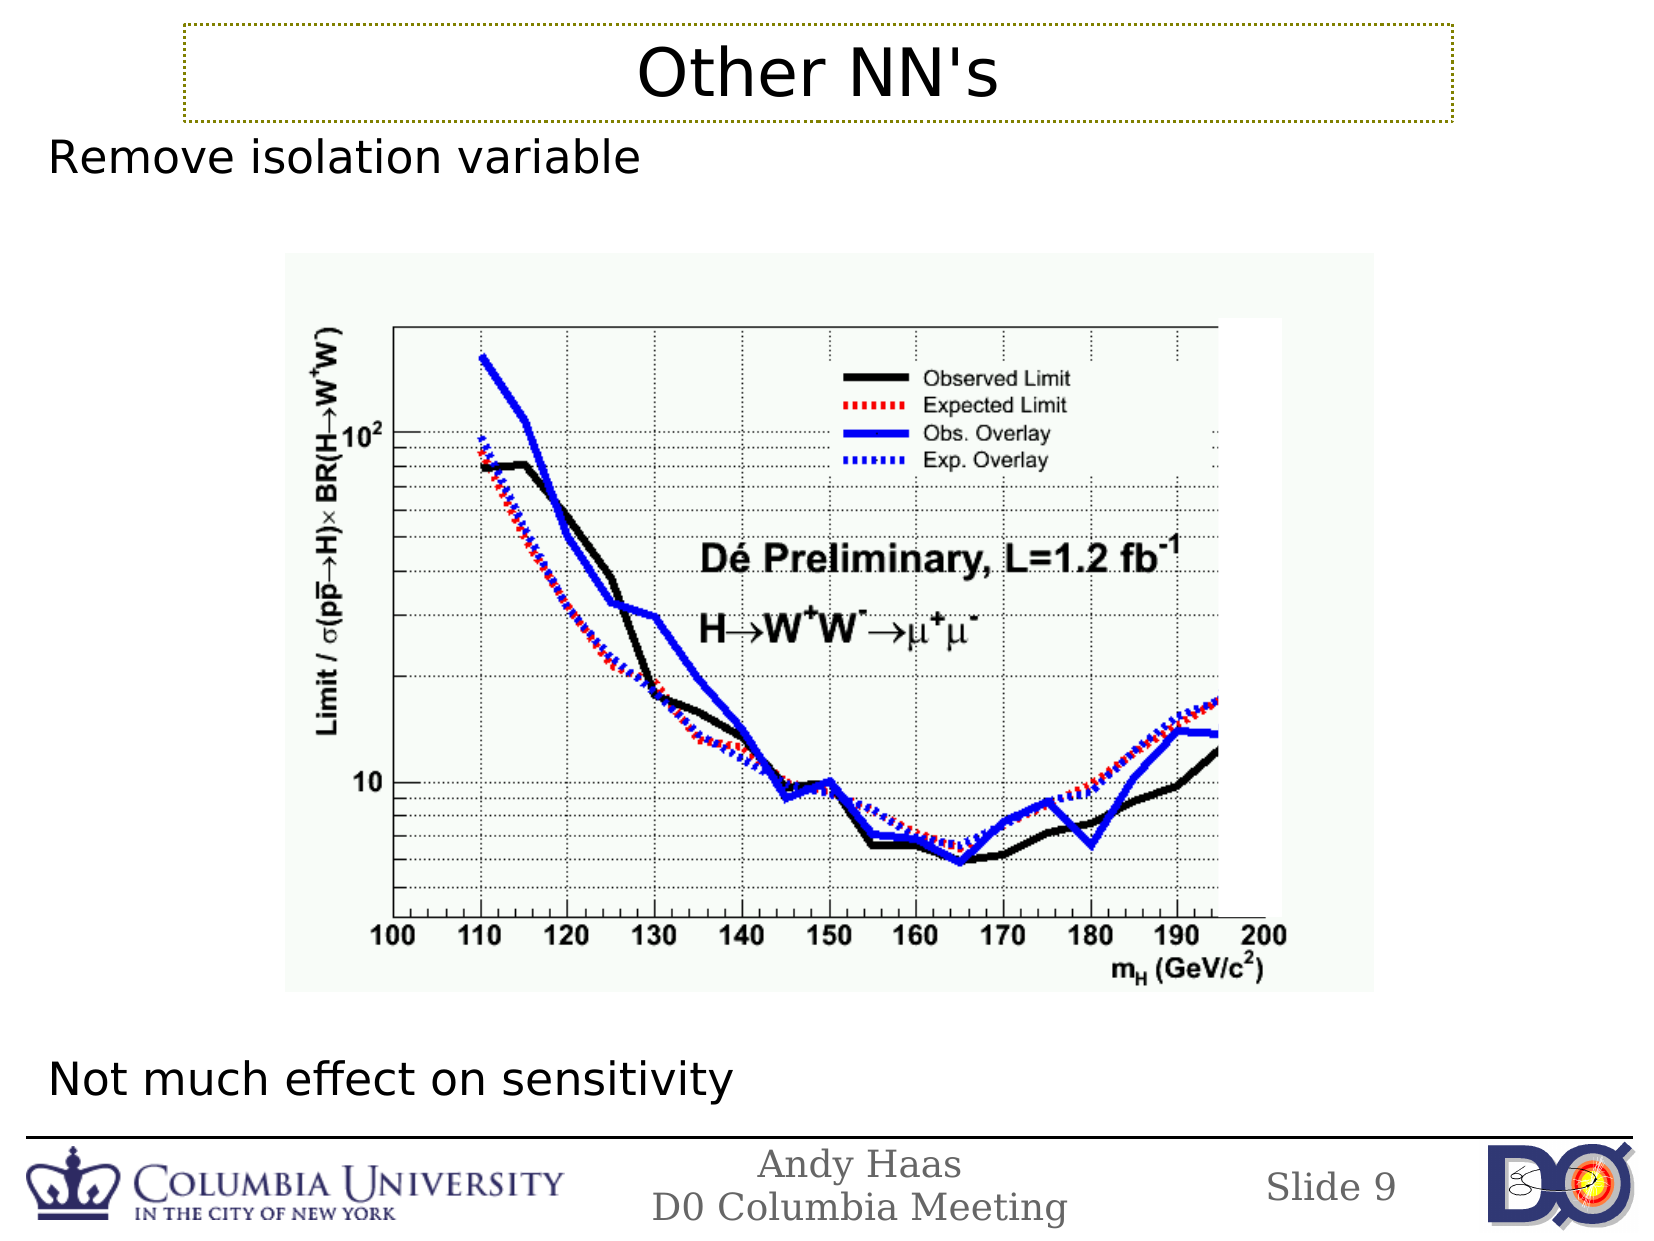

# Other NN's
Remove isolation variable
Not much effect on sensitivity